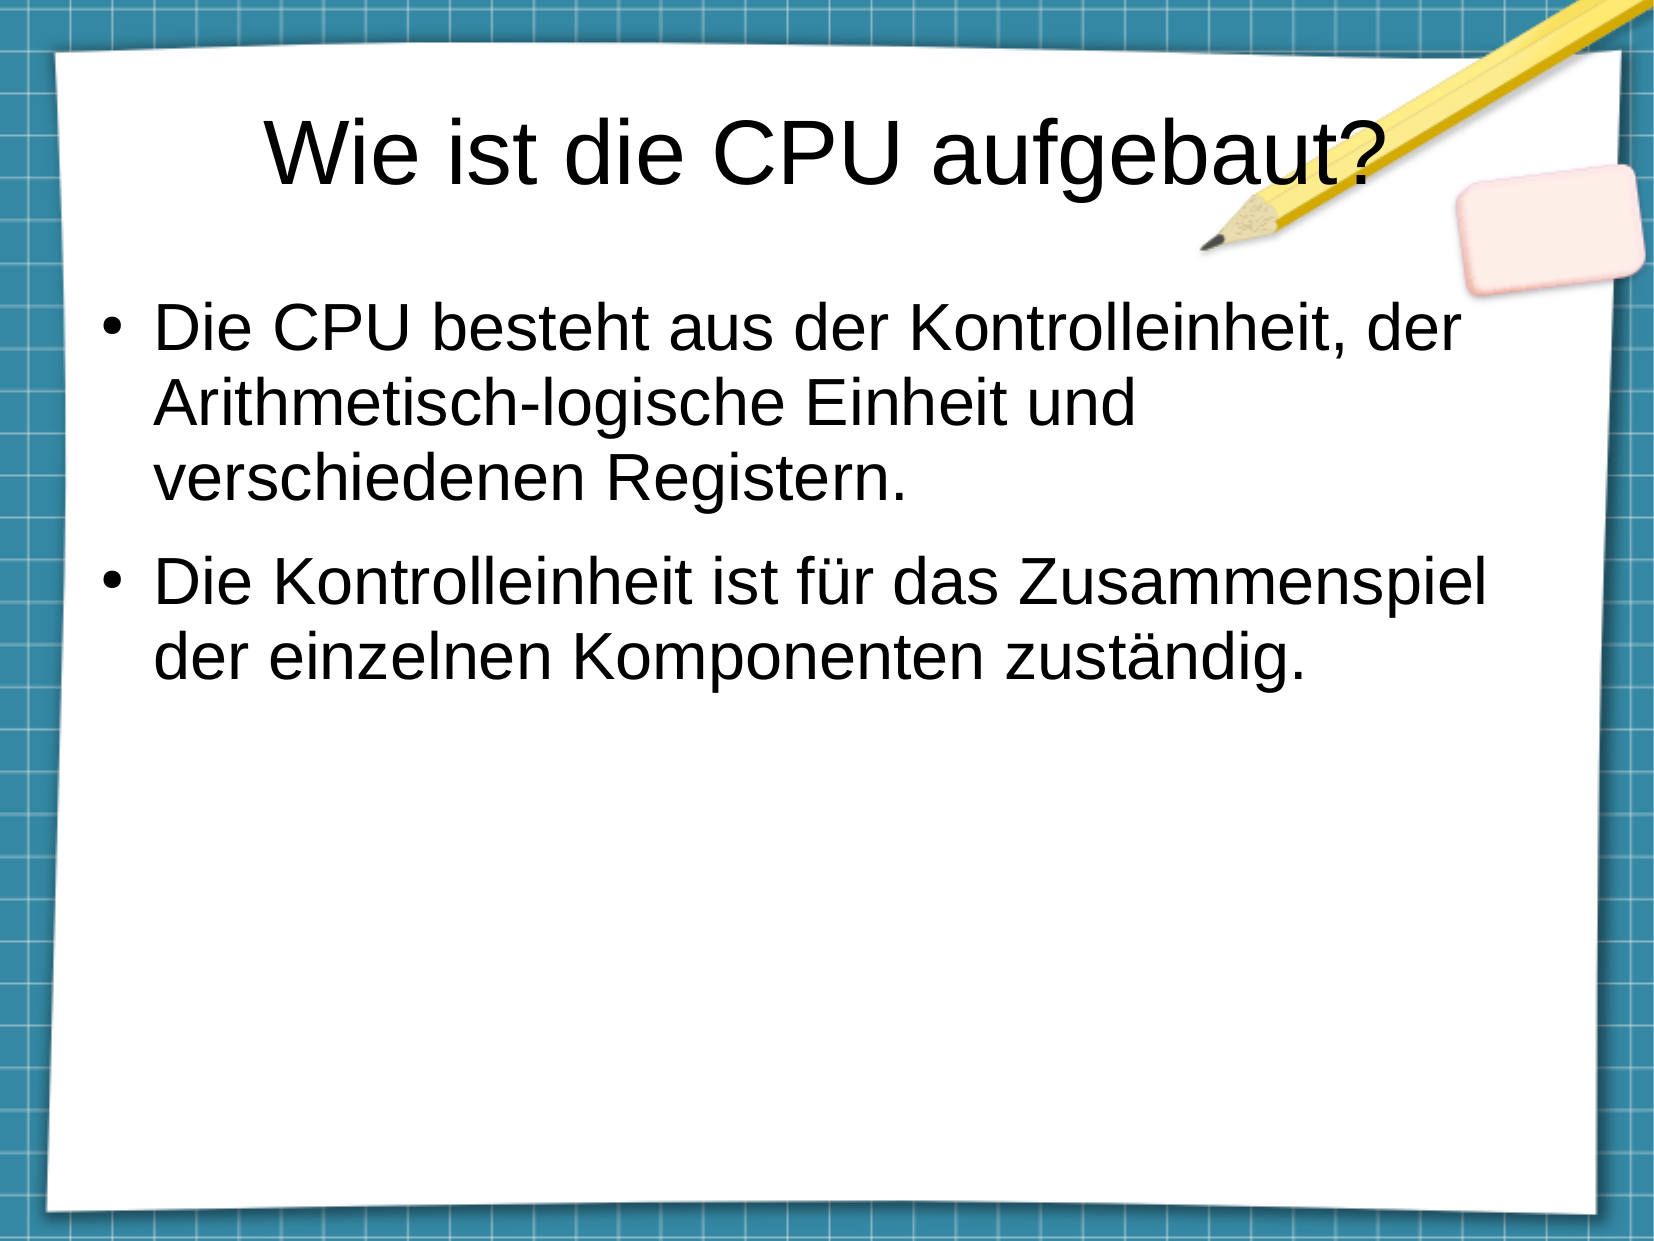

# Wie ist die CPU aufgebaut?
Die CPU besteht aus der Kontrolleinheit, der Arithmetisch-logische Einheit und verschiedenen Registern.
Die Kontrolleinheit ist für das Zusammenspiel der einzelnen Komponenten zuständig.